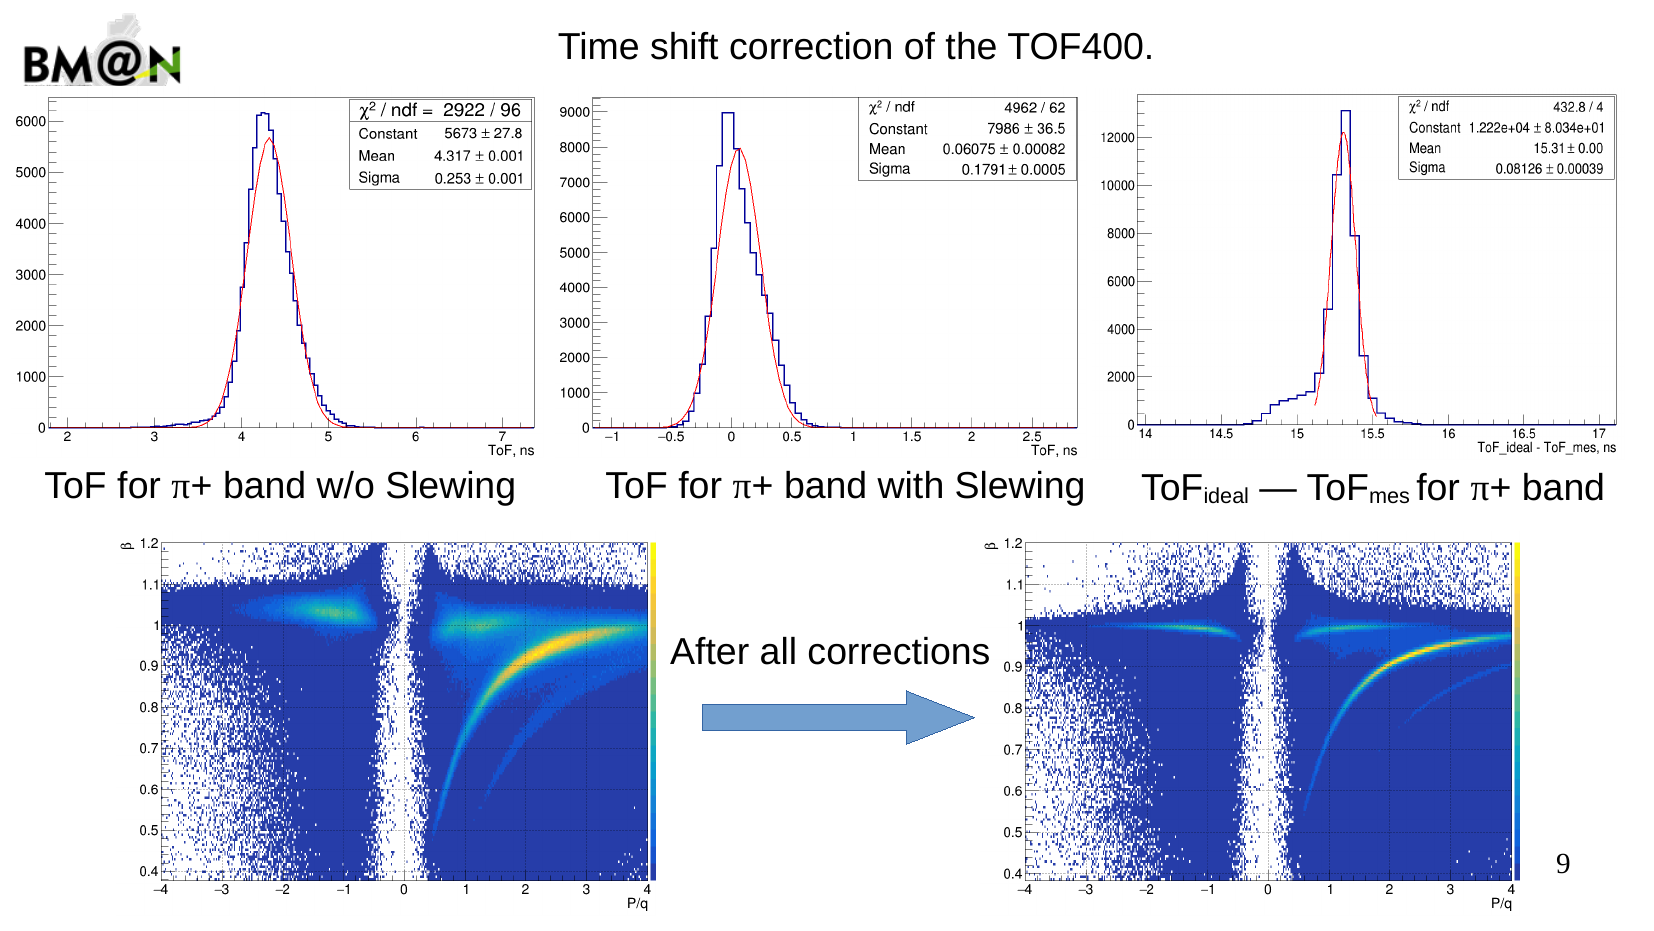

Time shift correction of the TOF400.
ToF for π+ band with Slewing
ToF for π+ band w/o Slewing
ToFideal — ToFmes for π+ band
After all corrections
9